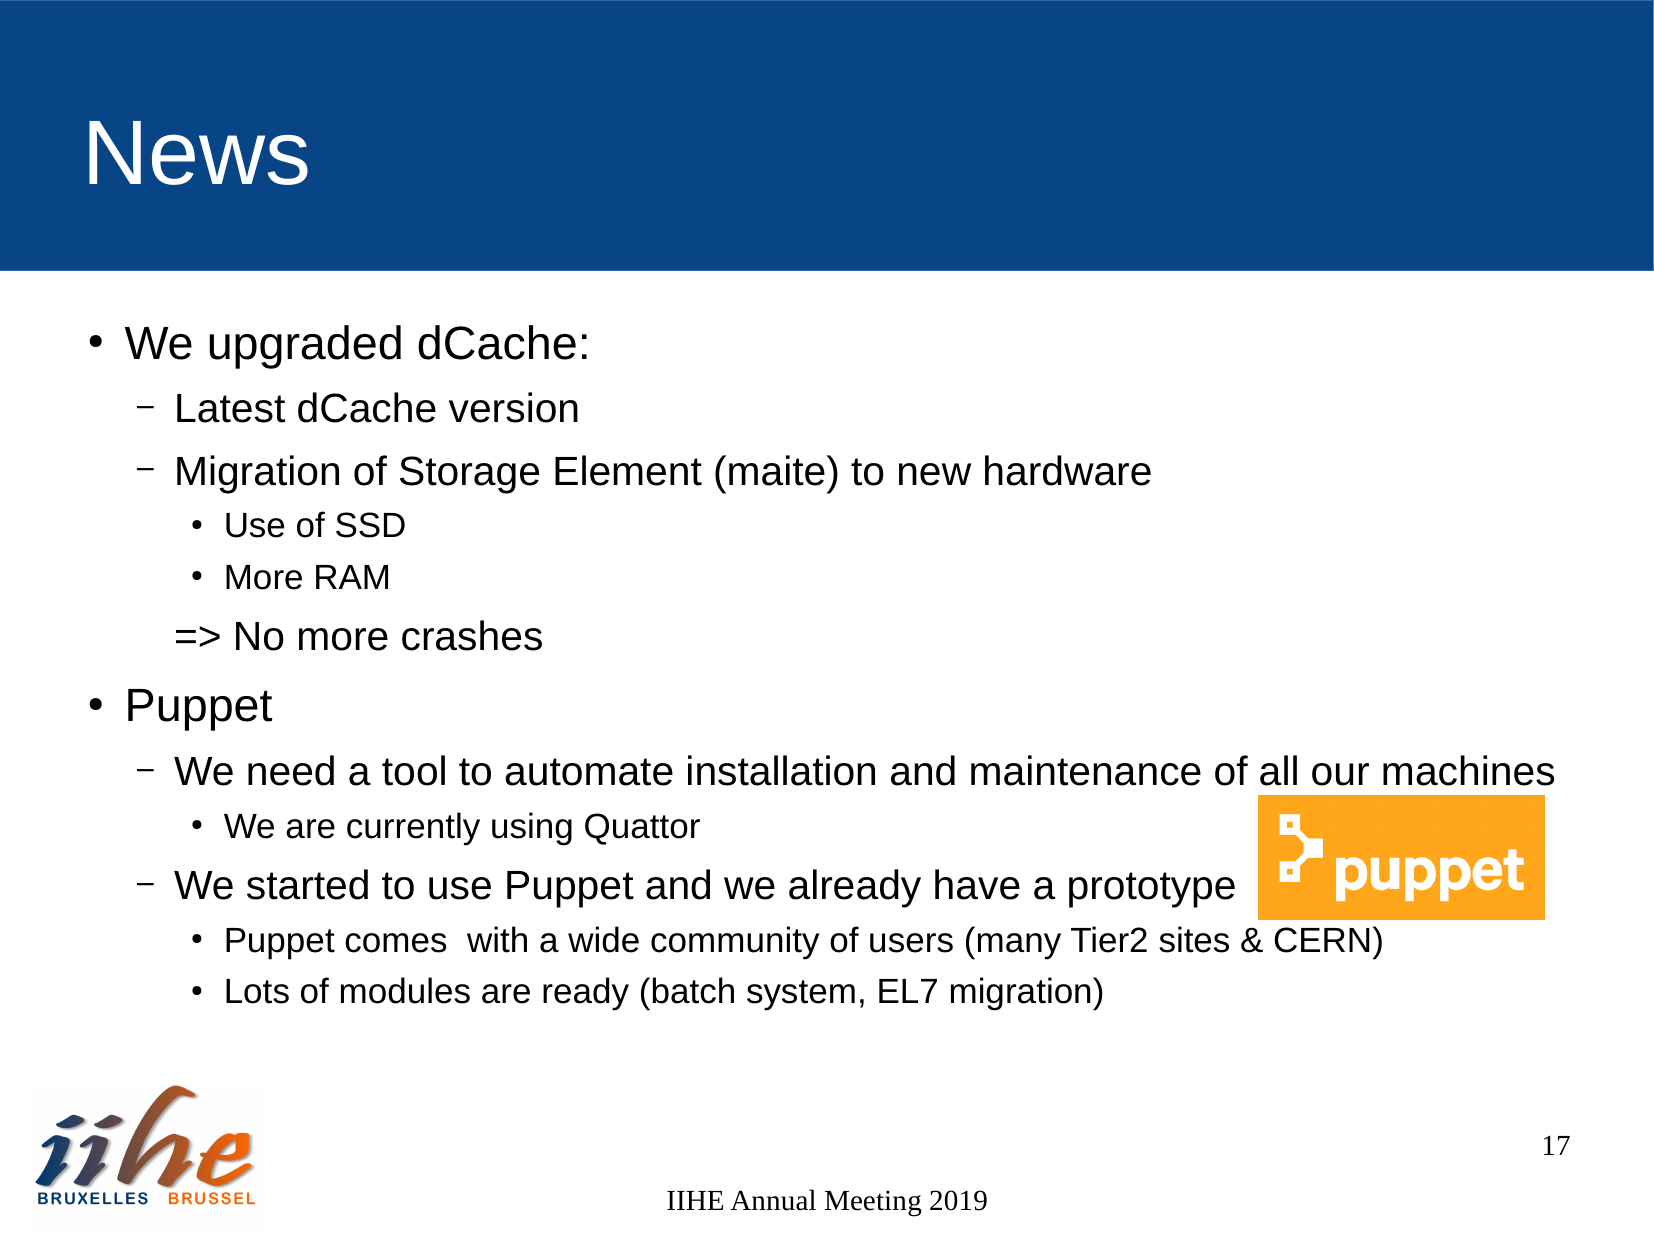

# News
We upgraded dCache:
Latest dCache version
Migration of Storage Element (maite) to new hardware
Use of SSD
More RAM
=> No more crashes
Puppet
We need a tool to automate installation and maintenance of all our machines
We are currently using Quattor
We started to use Puppet and we already have a prototype
Puppet comes with a wide community of users (many Tier2 sites & CERN)
Lots of modules are ready (batch system, EL7 migration)
17